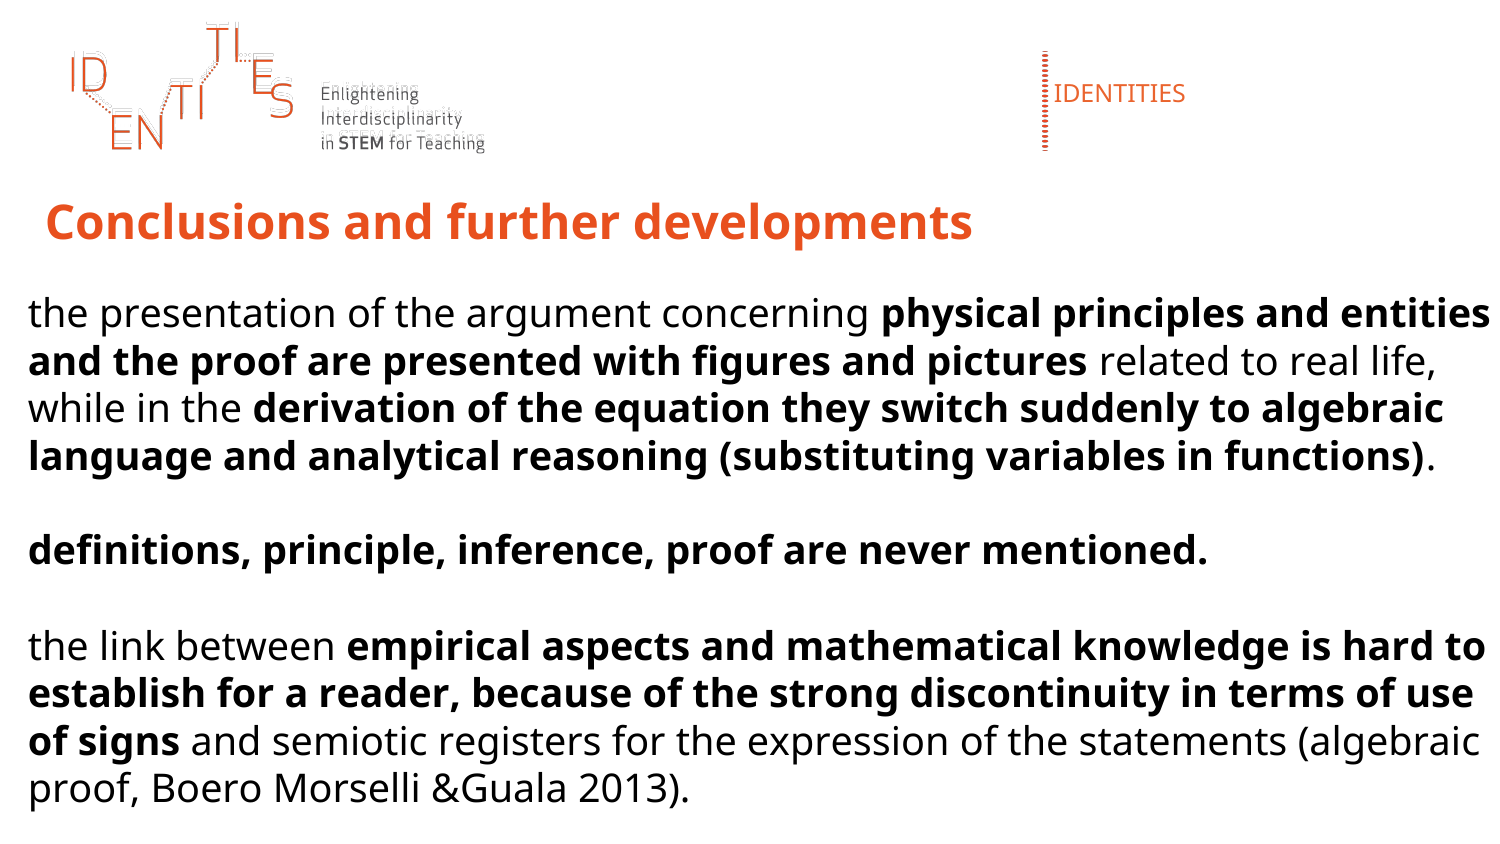

IDENTITIES
Conclusions and further developments
the presentation of the argument concerning physical principles and entities and the proof are presented with figures and pictures related to real life, while in the derivation of the equation they switch suddenly to algebraic language and analytical reasoning (substituting variables in functions).
definitions, principle, inference, proof are never mentioned.
the link between empirical aspects and mathematical knowledge is hard to establish for a reader, because of the strong discontinuity in terms of use of signs and semiotic registers for the expression of the statements (algebraic proof, Boero Morselli &Guala 2013).